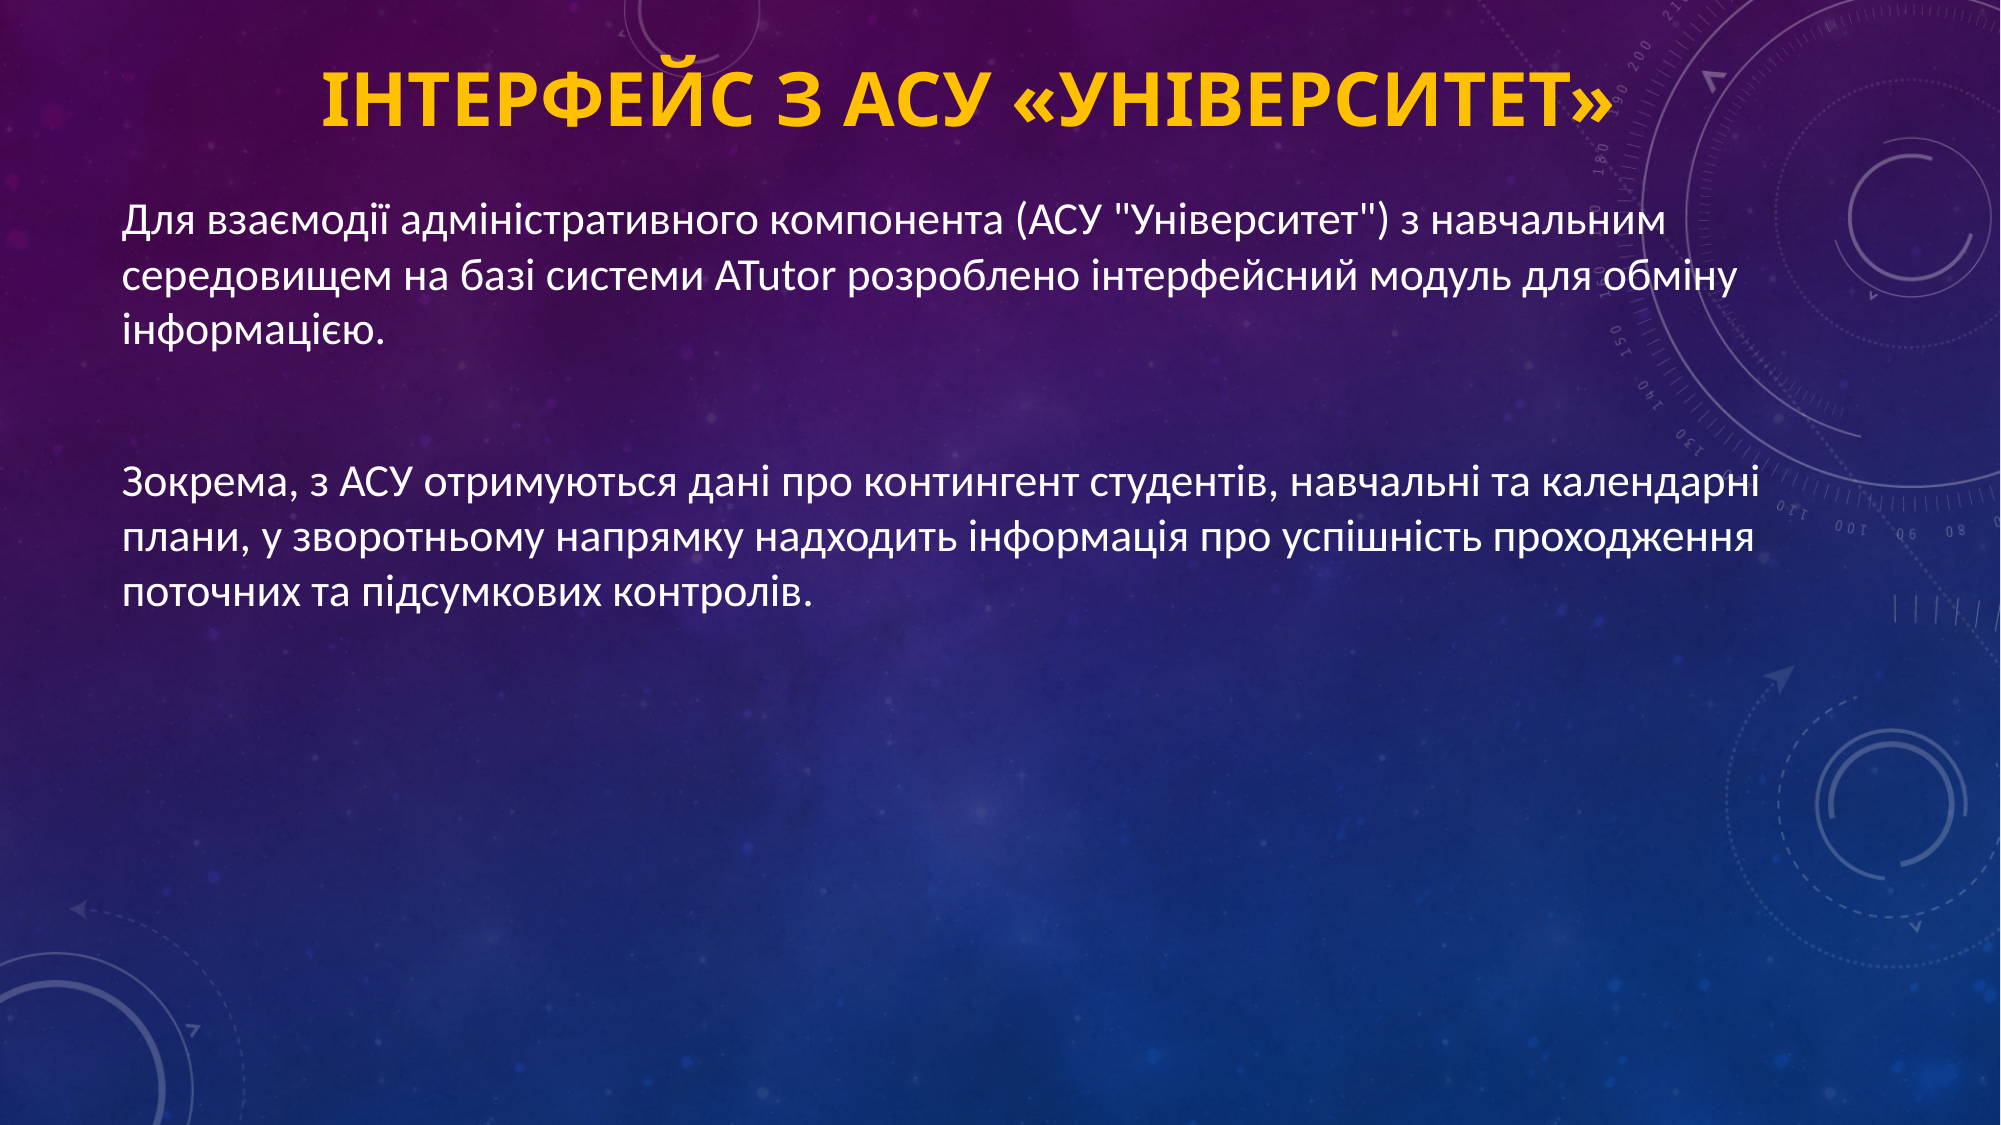

# ІНТЕРФЕЙС з асу «Університет»
Для взаємодії адміністративного компонента (АСУ "Університет") з навчальним середовищем на базі системи ATutor розроблено інтерфейсний модуль для обміну інформацією.
Зокрема, з АСУ отримуються дані про контингент студентів, навчальні та календарні плани, у зворотньому напрямку надходить інформація про успішність проходження поточних та підсумкових контролів.